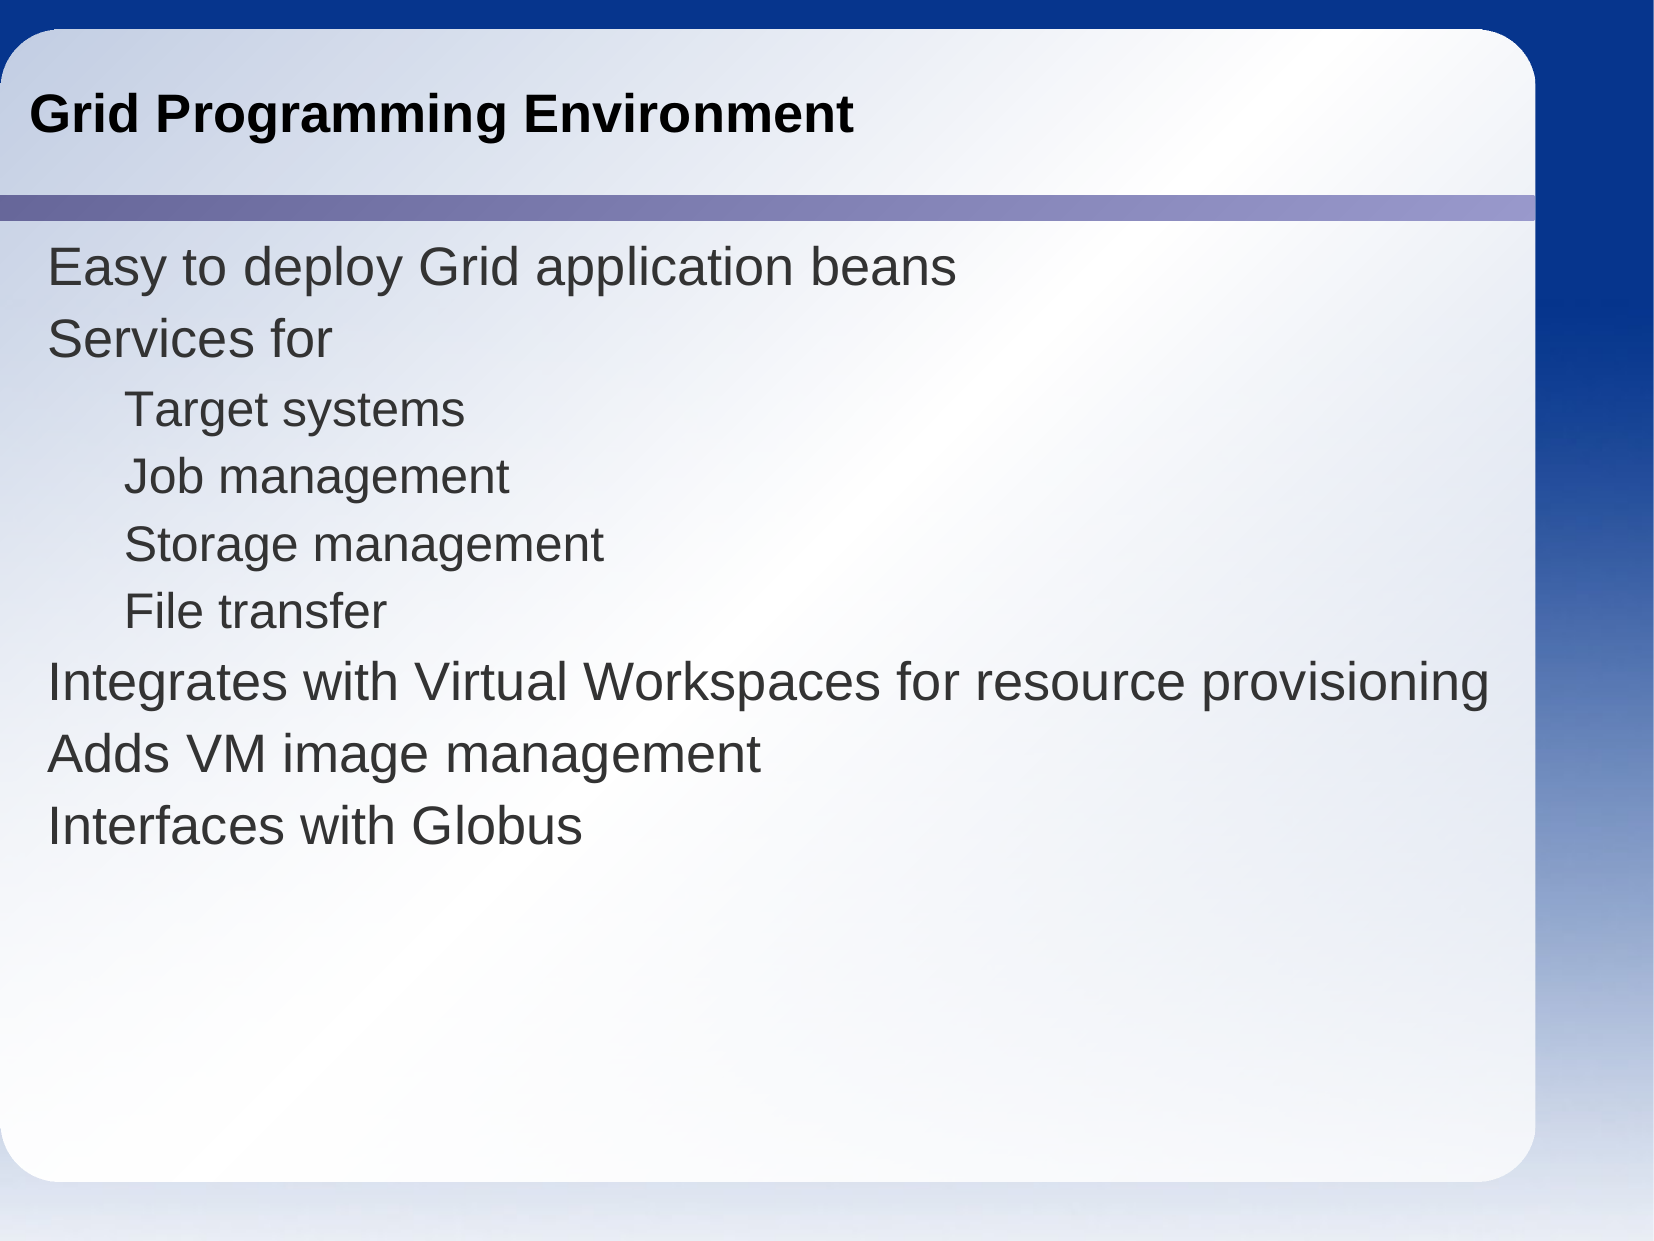

# Grid Programming Environment
Easy to deploy Grid application beans
Services for
Target systems
Job management
Storage management
File transfer
Integrates with Virtual Workspaces for resource provisioning
Adds VM image management
Interfaces with Globus